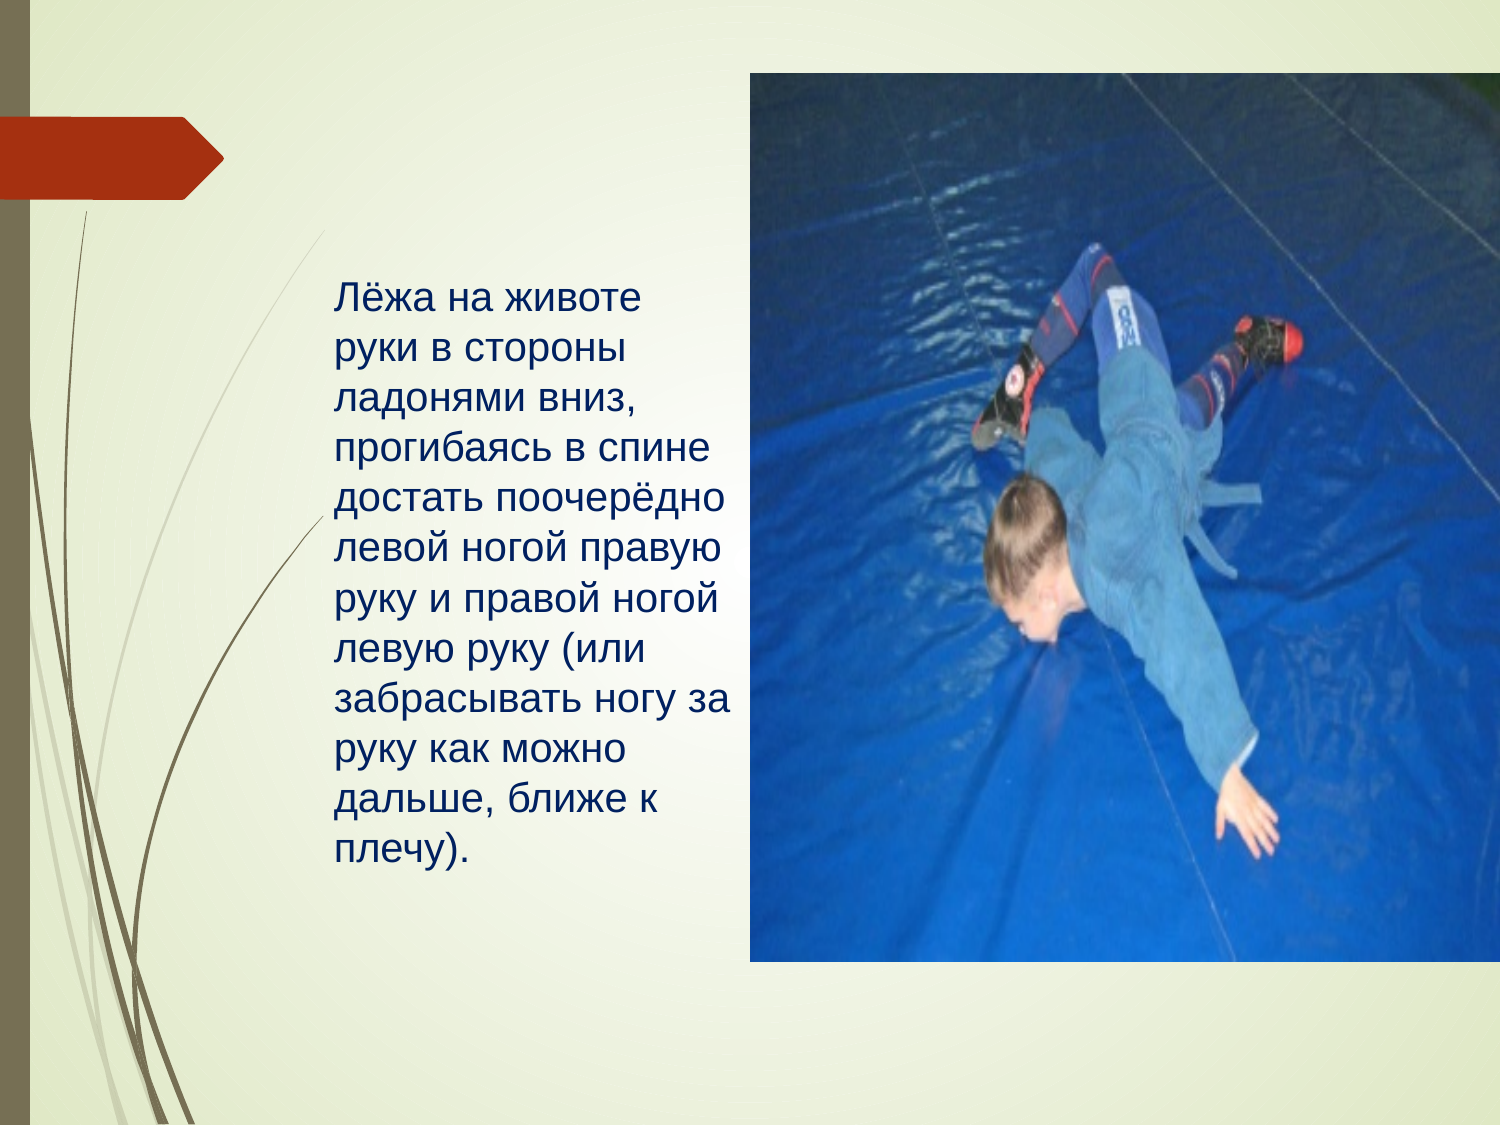

#
Лёжа на животе руки в стороны ладонями вниз, прогибаясь в спине достать поочерёдно левой ногой правую руку и правой ногой левую руку (или забрасывать ногу за руку как можно дальше, ближе к плечу).